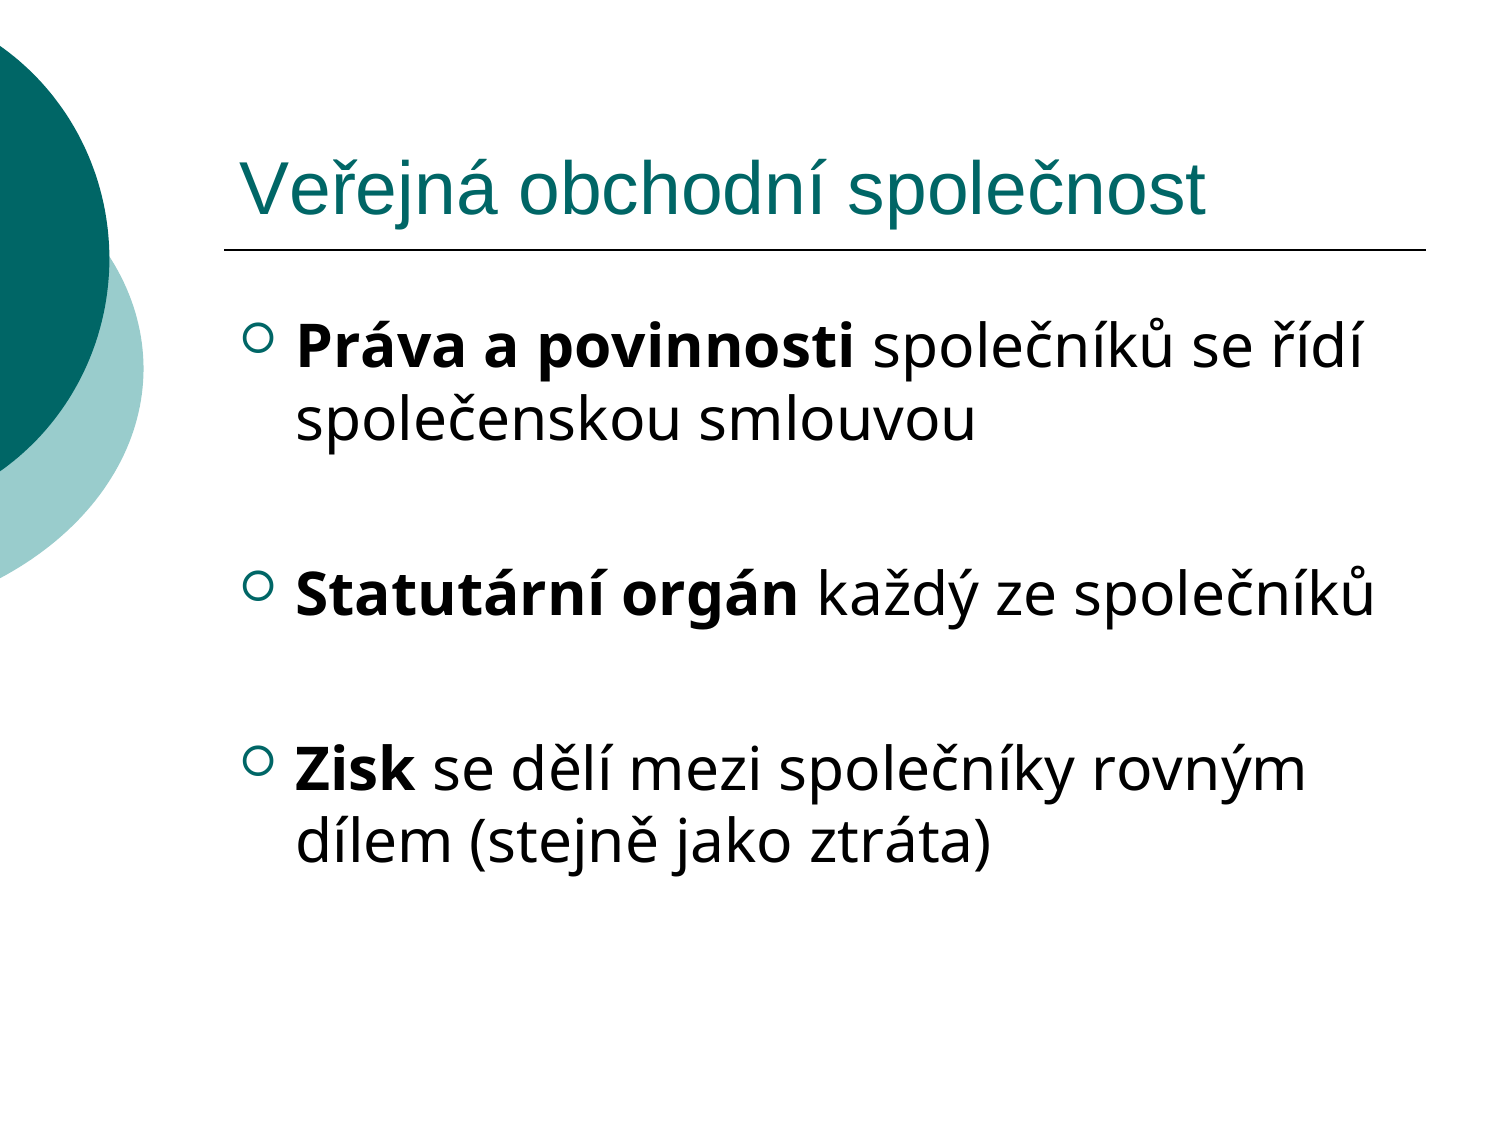

# Veřejná obchodní společnost
Práva a povinnosti společníků se řídí společenskou smlouvou
Statutární orgán každý ze společníků
Zisk se dělí mezi společníky rovným dílem (stejně jako ztráta)